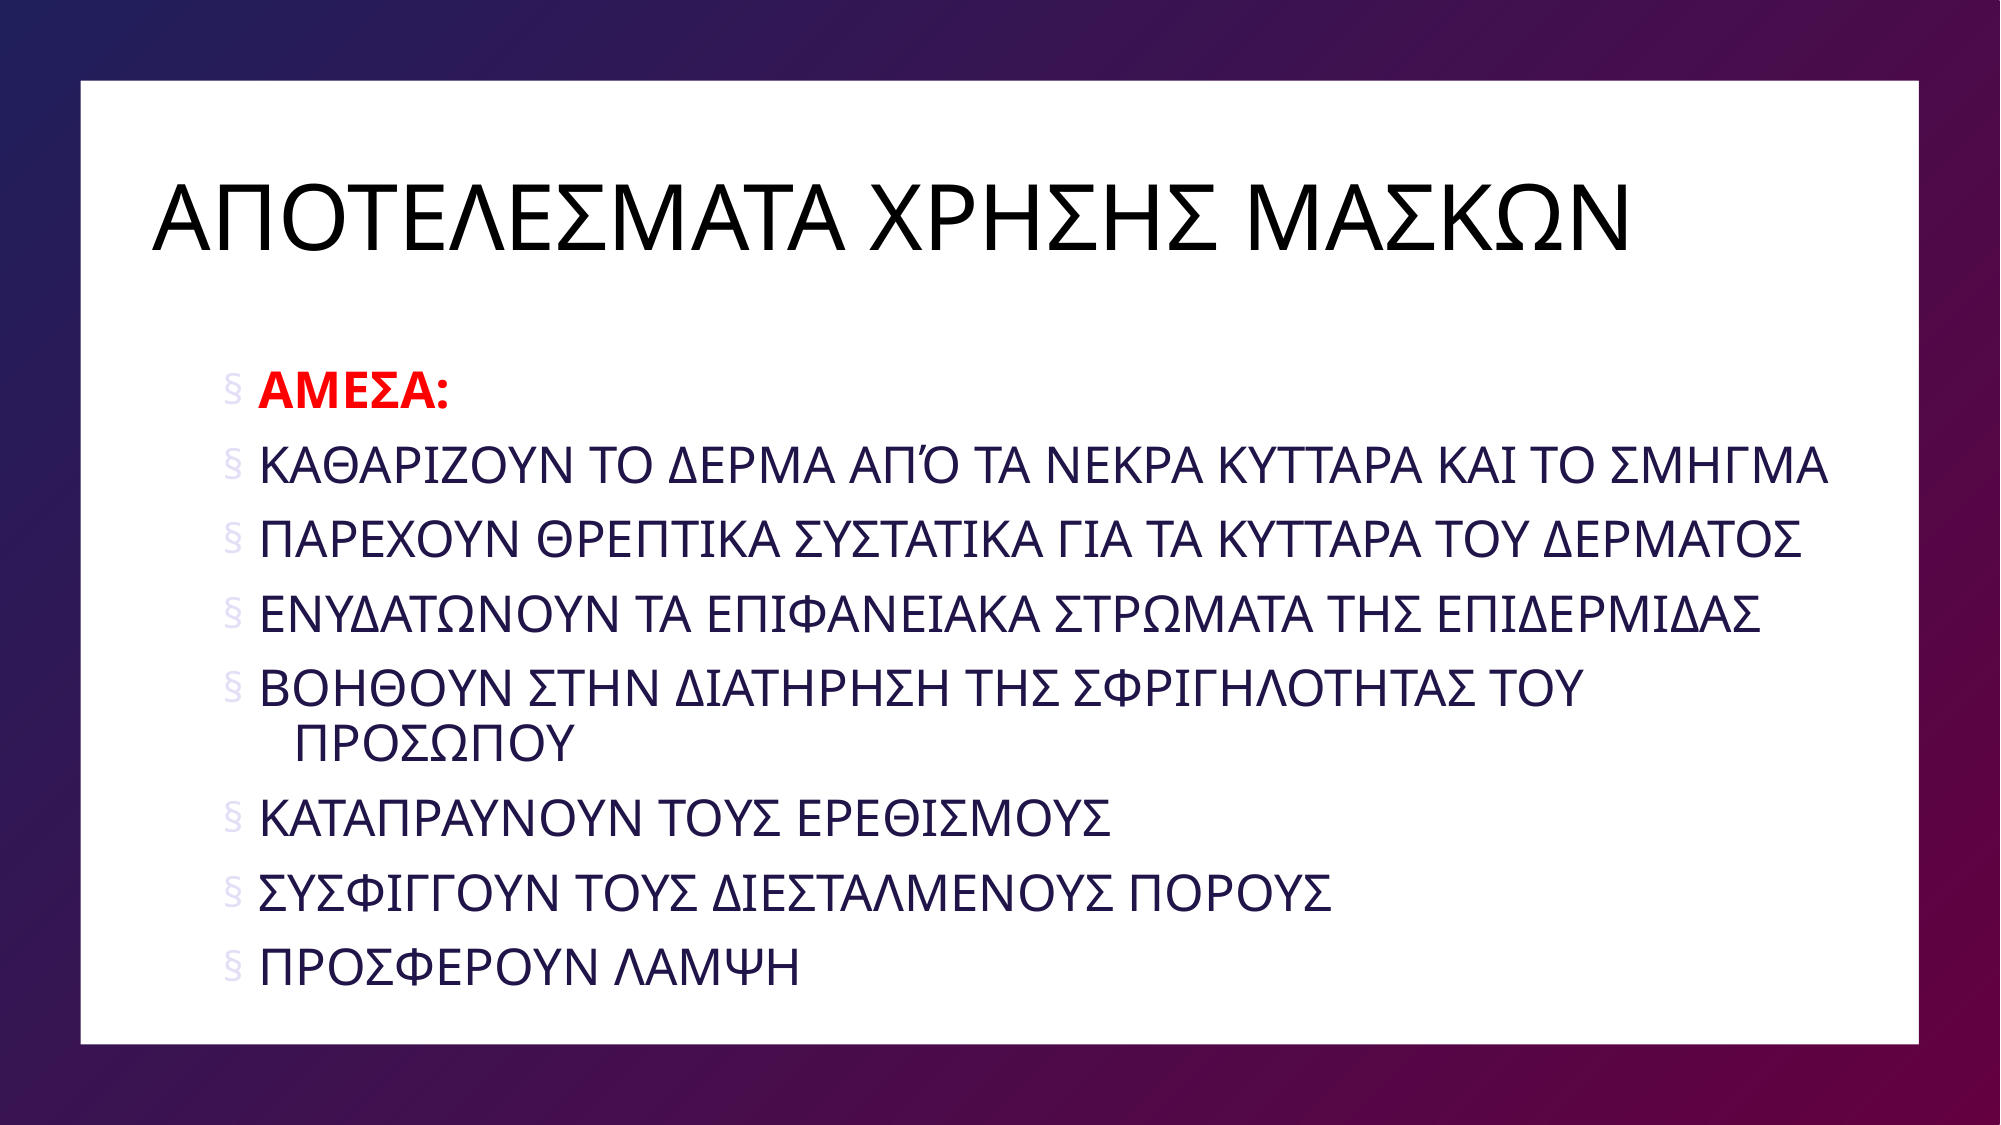

# ΑΠΟΤΕΛΕΣΜΑΤΑ ΧΡΗΣΗΣ ΜΑΣΚΩΝ
ΑΜΕΣΑ:
ΚΑΘΑΡΙΖΟΥΝ ΤΟ ΔΕΡΜΑ ΑΠΌ ΤΑ ΝΕΚΡΑ ΚΥΤΤΑΡΑ ΚΑΙ ΤΟ ΣΜΗΓΜΑ
ΠΑΡΕΧΟΥΝ ΘΡΕΠΤΙΚΑ ΣΥΣΤΑΤΙΚΑ ΓΙΑ ΤΑ ΚΥΤΤΑΡΑ ΤΟΥ ΔΕΡΜΑΤΟΣ
ΕΝΥΔΑΤΩΝΟΥΝ ΤΑ ΕΠΙΦΑΝΕΙΑΚΑ ΣΤΡΩΜΑΤΑ ΤΗΣ ΕΠΙΔΕΡΜΙΔΑΣ
ΒΟΗΘΟΥΝ ΣΤΗΝ ΔΙΑΤΗΡΗΣΗ ΤΗΣ ΣΦΡΙΓΗΛΟΤΗΤΑΣ ΤΟΥ ΠΡΟΣΩΠΟΥ
ΚΑΤΑΠΡΑΥΝΟΥΝ ΤΟΥΣ ΕΡΕΘΙΣΜΟΥΣ
ΣΥΣΦΙΓΓΟΥΝ ΤΟΥΣ ΔΙΕΣΤΑΛΜΕΝΟΥΣ ΠΟΡΟΥΣ
ΠΡΟΣΦΕΡΟΥΝ ΛΑΜΨΗ